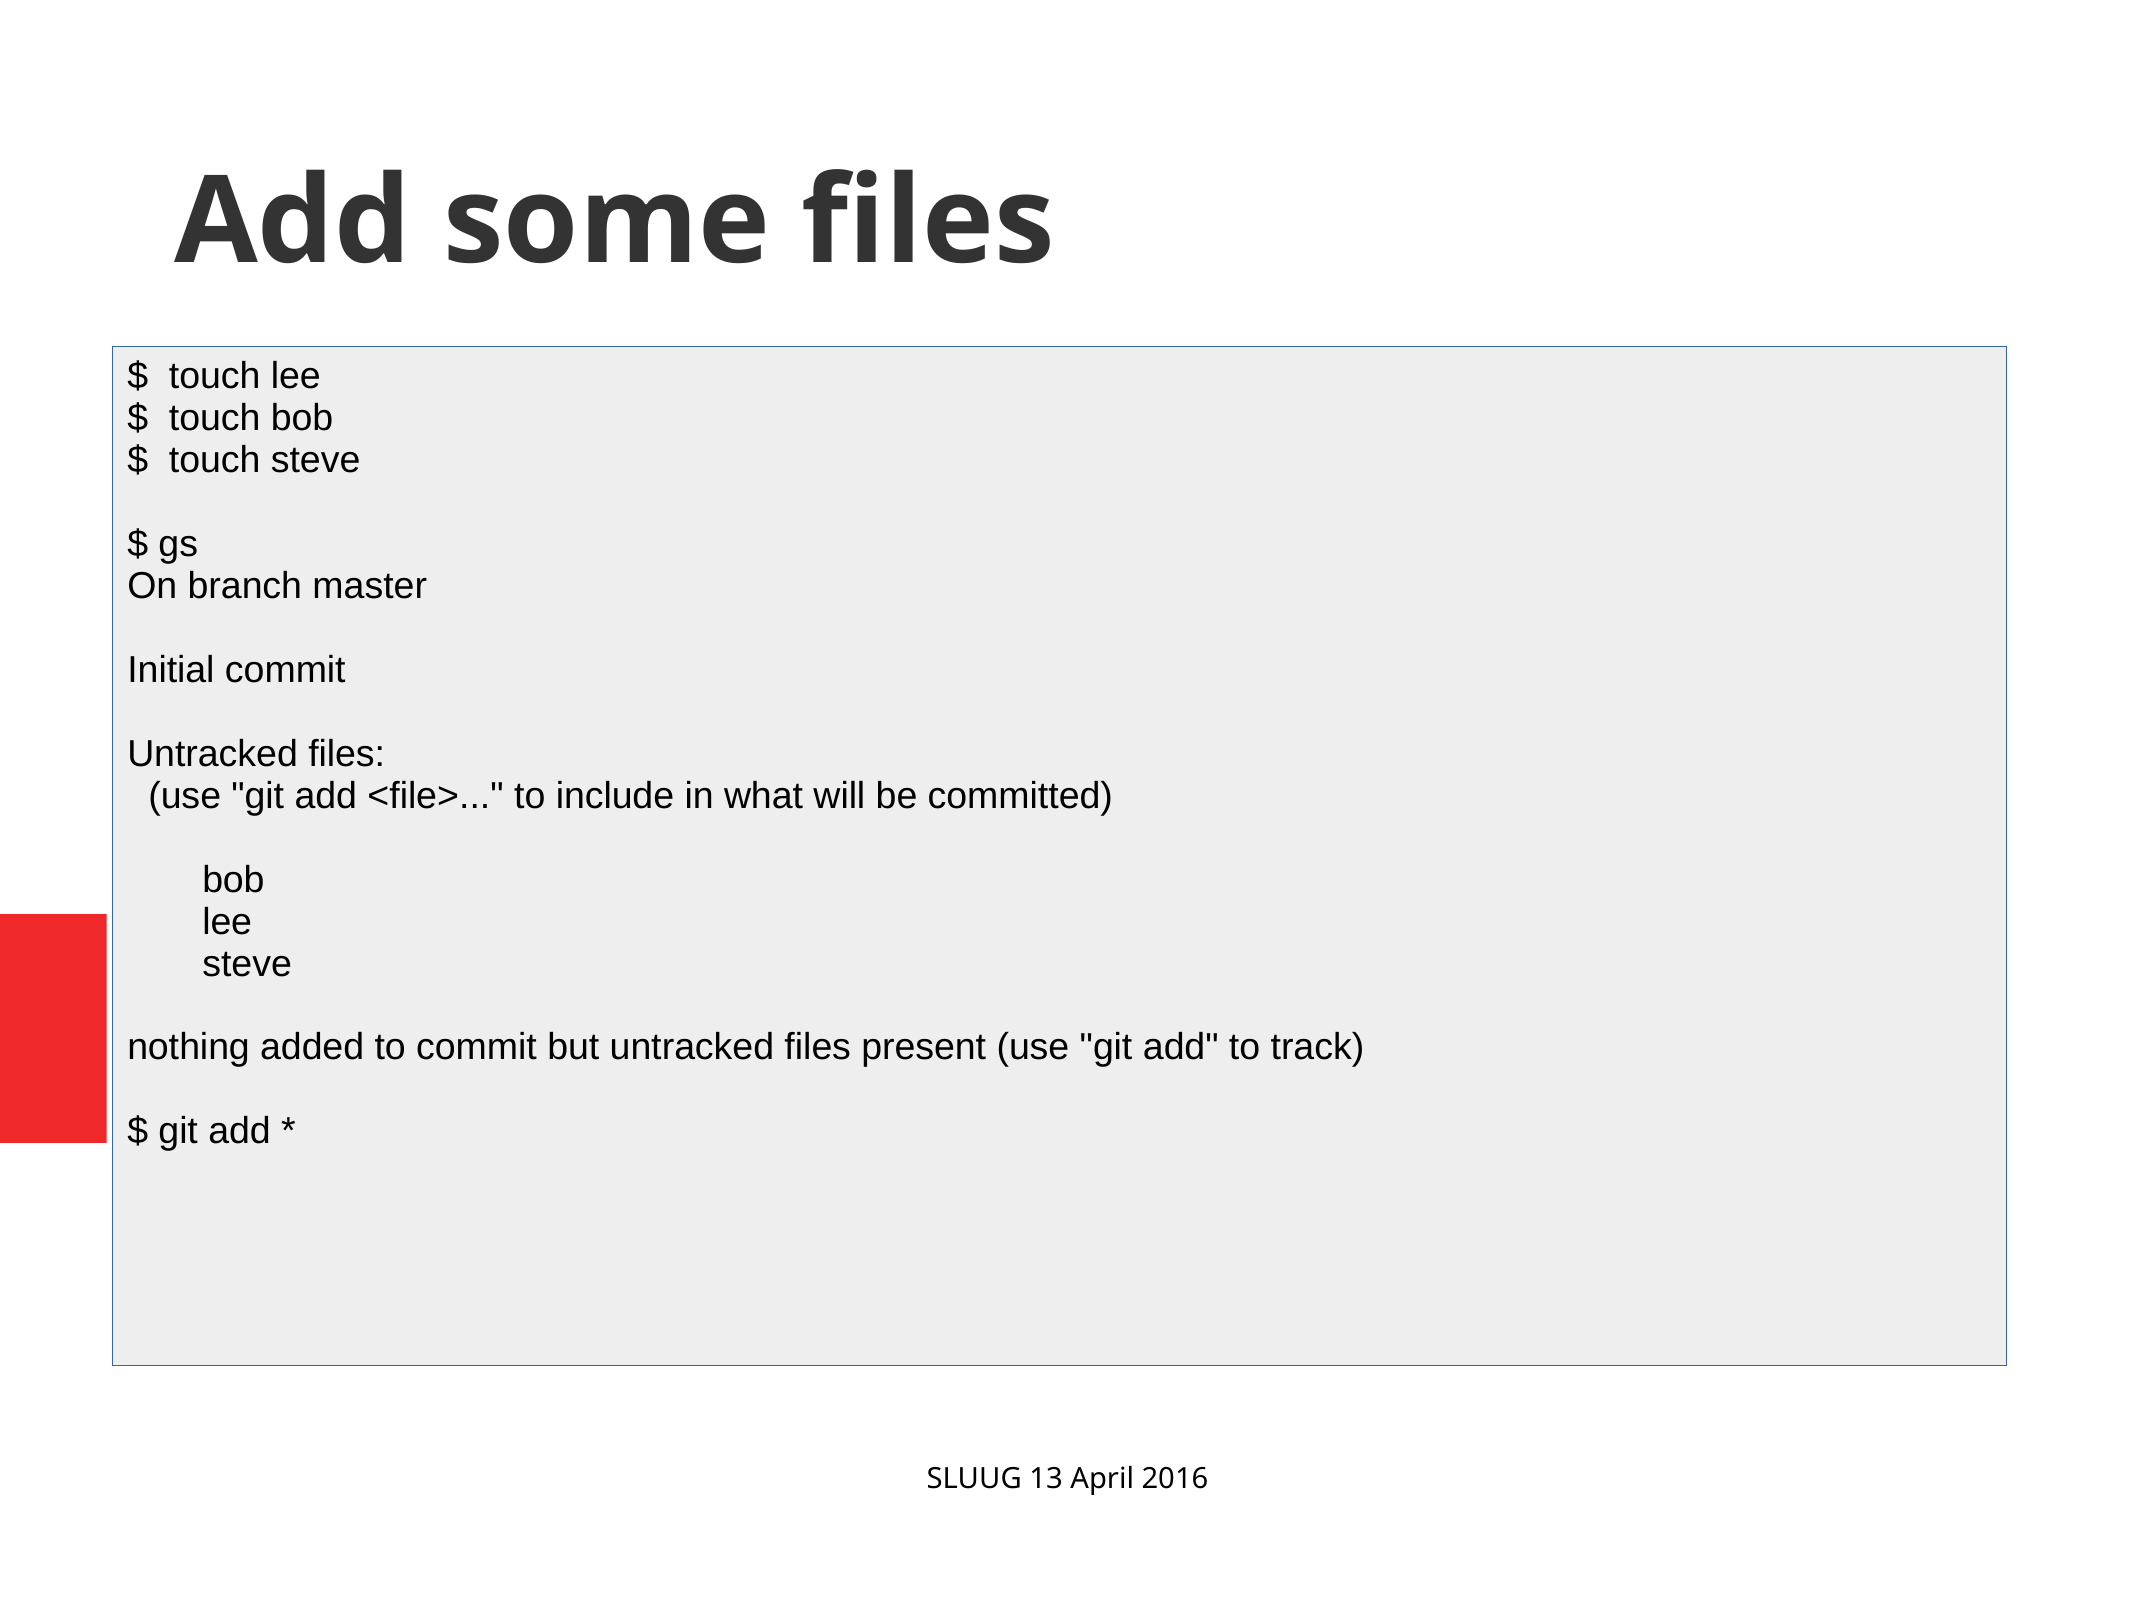

# Add some files
$ touch lee
$ touch bob
$ touch steve
$ gs
On branch master
Initial commit
Untracked files:
 (use "git add <file>..." to include in what will be committed)
	bob
	lee
	steve
nothing added to commit but untracked files present (use "git add" to track)
$ git add *